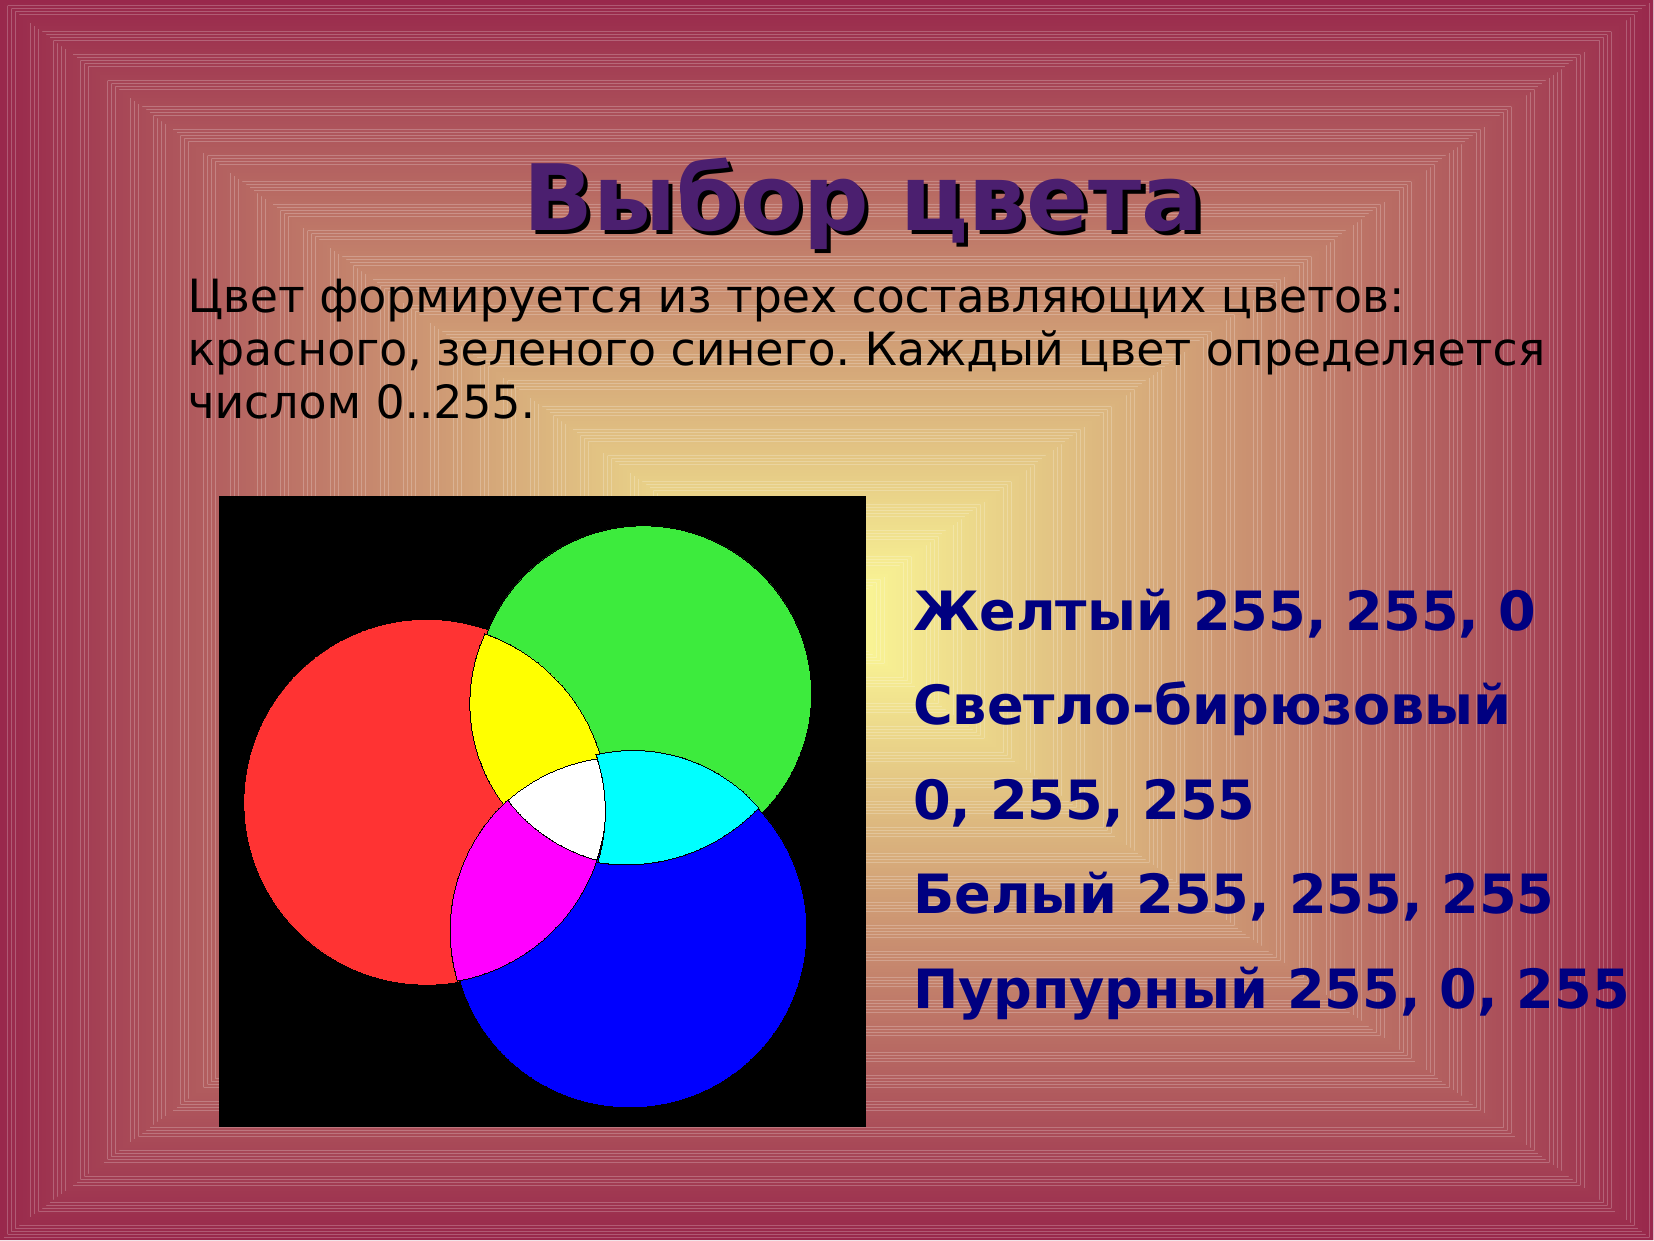

# Выбор цвета
Цвет формируется из трех составляющих цветов: красного, зеленого синего. Каждый цвет определяется числом 0..255.
Желтый 255, 255, 0
Светло-бирюзовый
0, 255, 255
Белый 255, 255, 255
Пурпурный 255, 0, 255